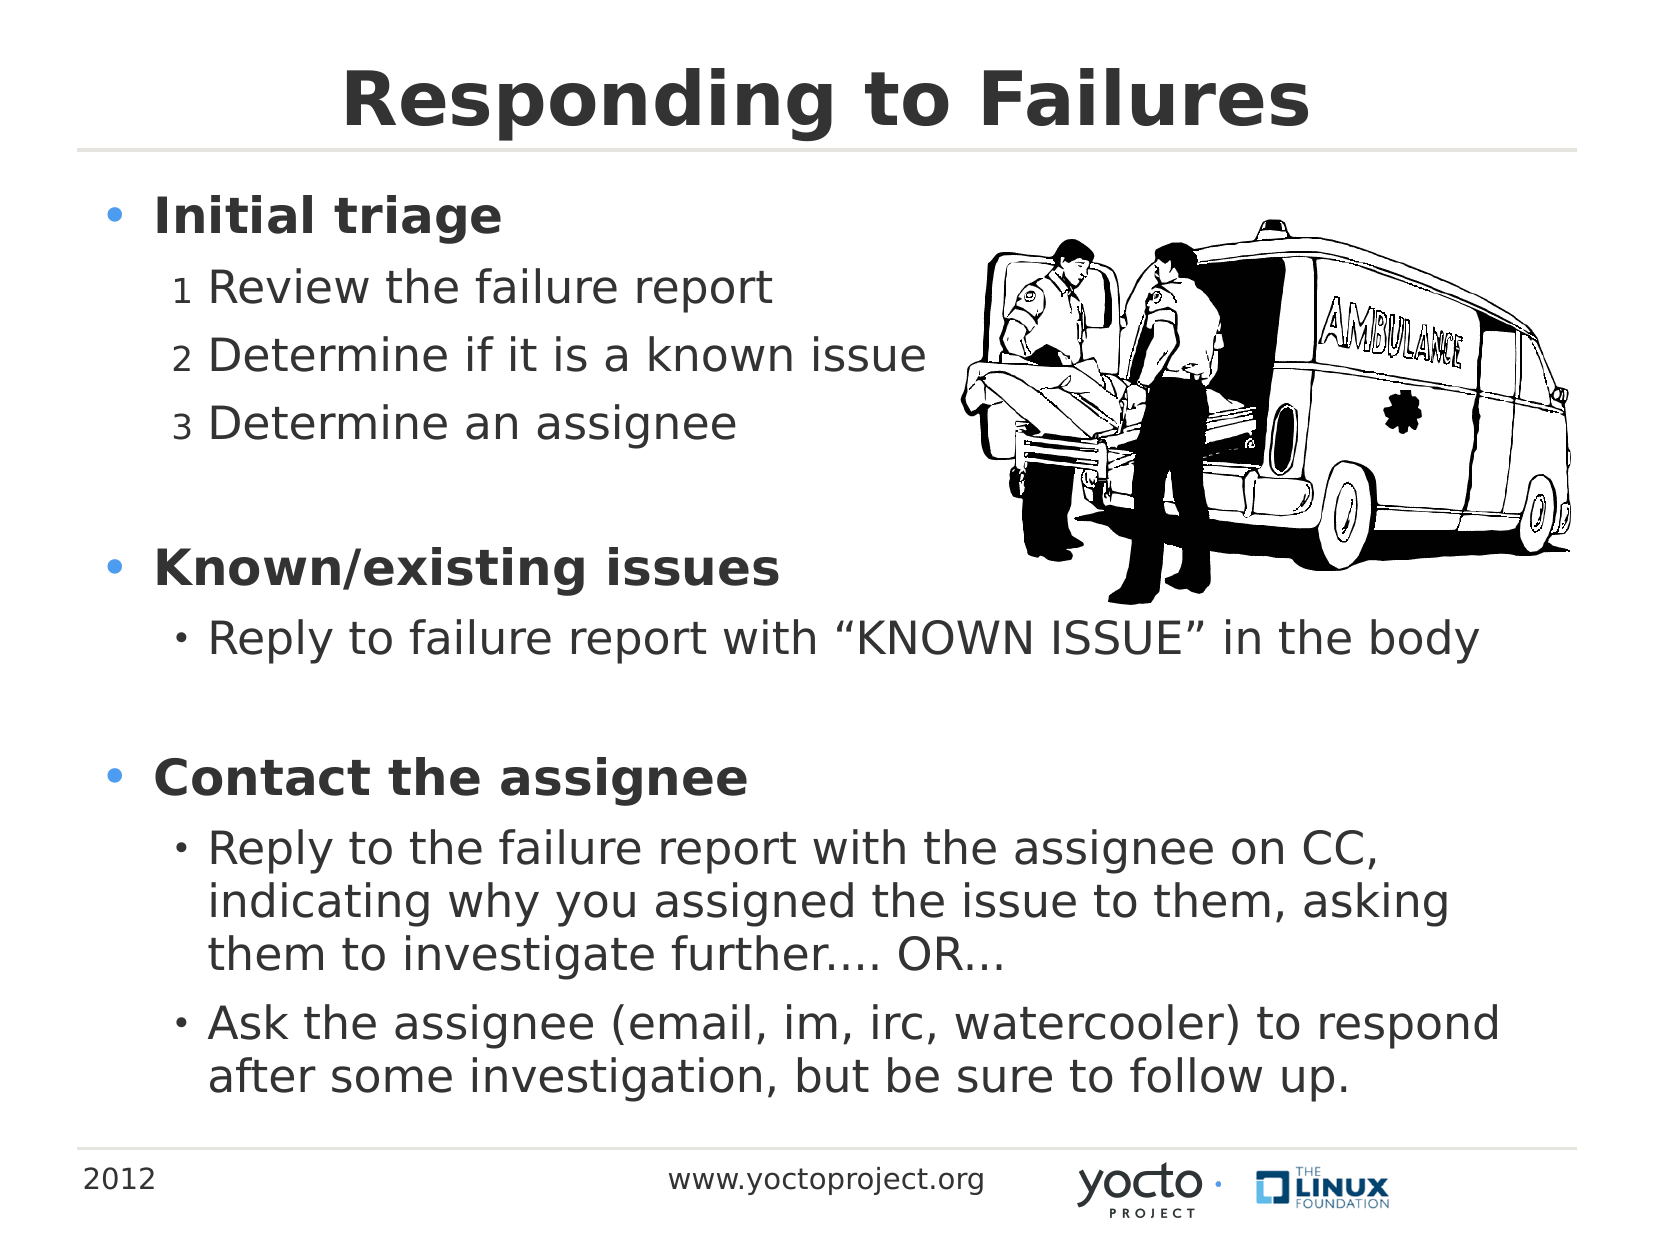

# Responding to Failures
Initial triage
Review the failure report
Determine if it is a known issue
Determine an assignee
Known/existing issues
Reply to failure report with “KNOWN ISSUE” in the body
Contact the assignee
Reply to the failure report with the assignee on CC, indicating why you assigned the issue to them, asking them to investigate further.... OR...
Ask the assignee (email, im, irc, watercooler) to respond after some investigation, but be sure to follow up.
2012